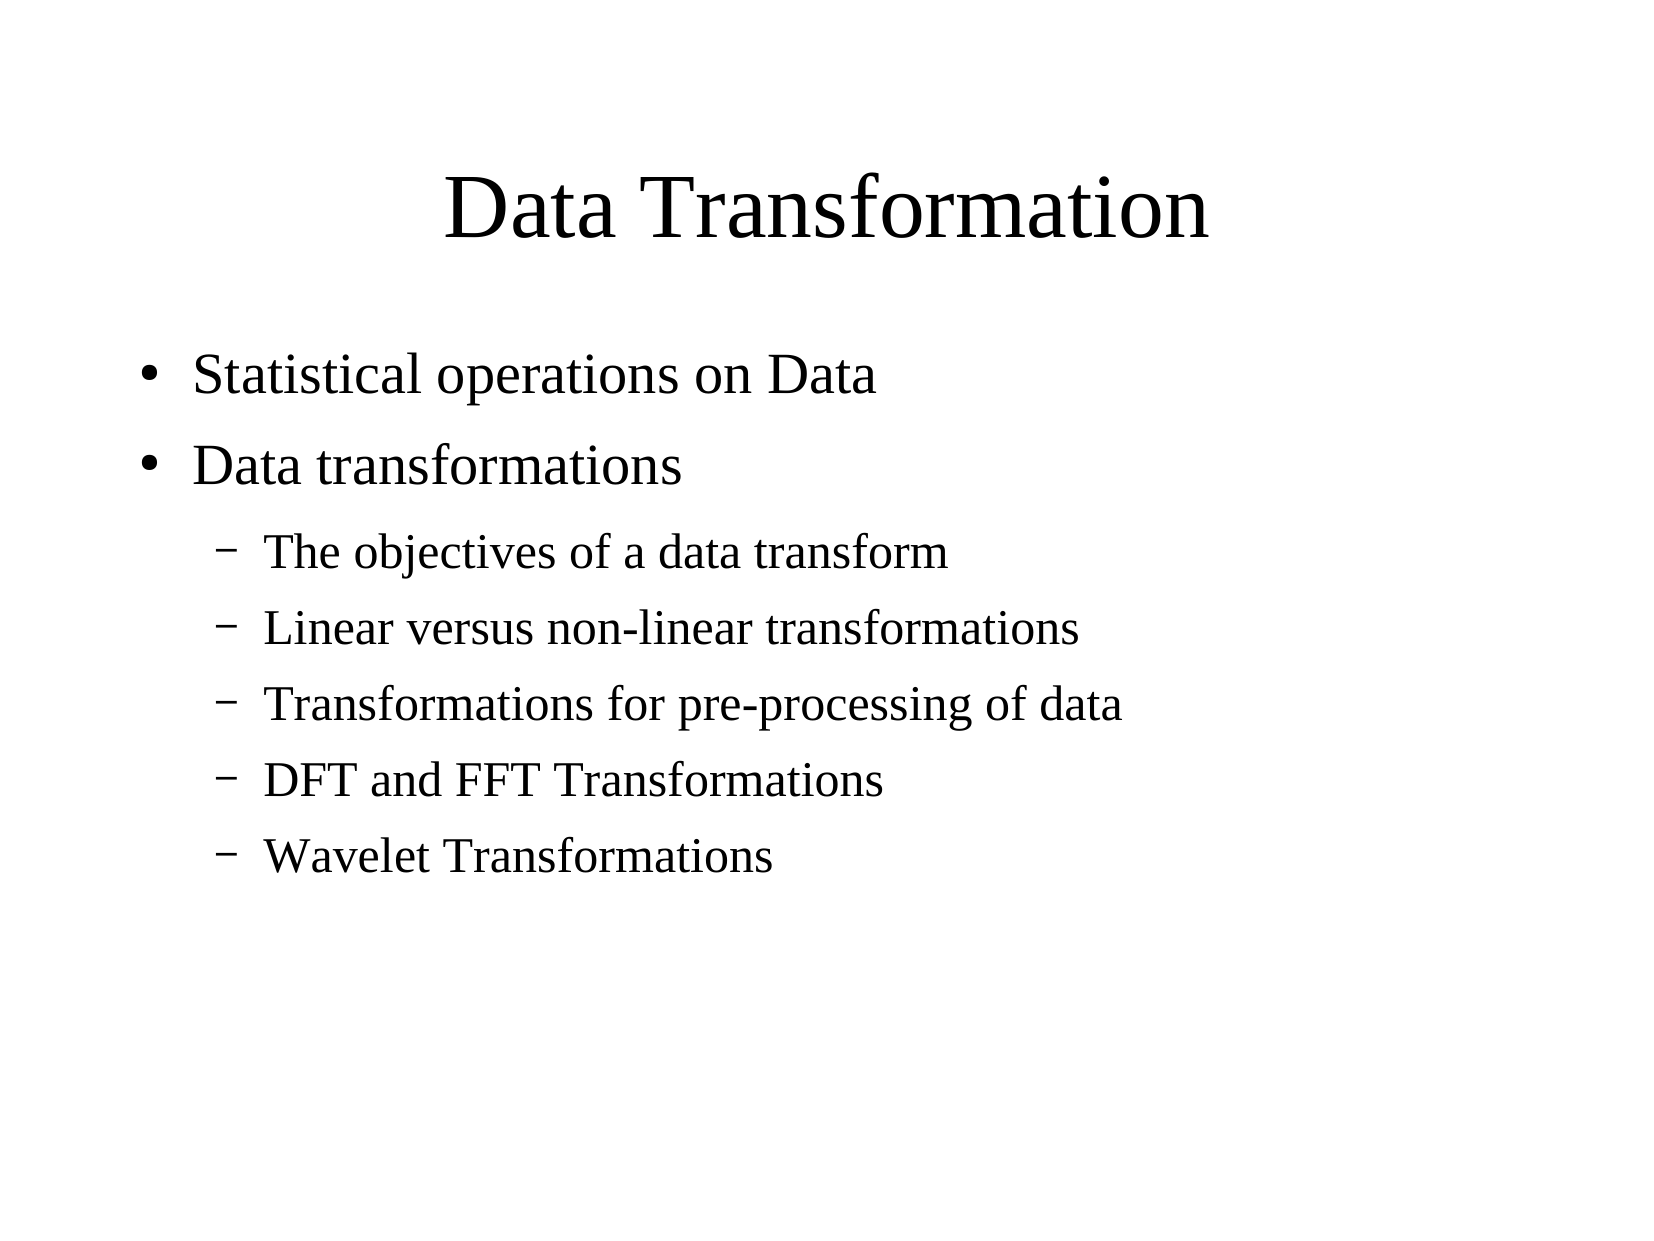

# Data Transformation
Statistical operations on Data
Data transformations
The objectives of a data transform
Linear versus non-linear transformations
Transformations for pre-processing of data
DFT and FFT Transformations
Wavelet Transformations